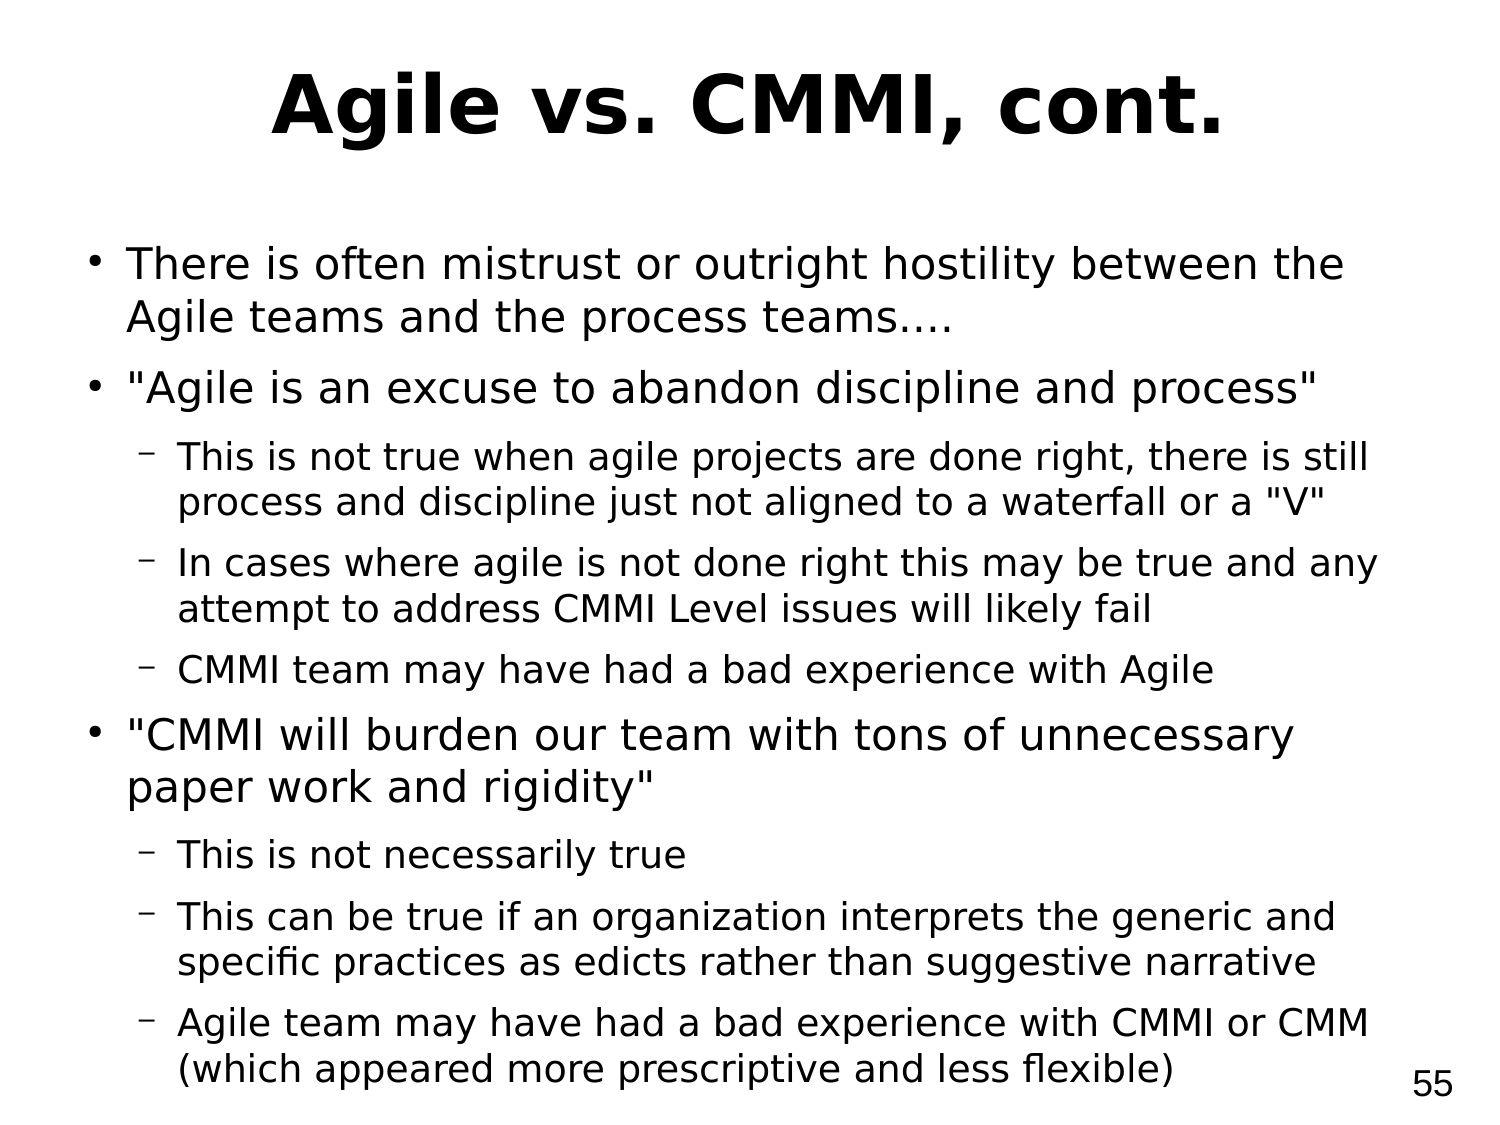

# Agile vs. CMMI, cont.
There is often mistrust or outright hostility between the Agile teams and the process teams....
"Agile is an excuse to abandon discipline and process"
This is not true when agile projects are done right, there is still process and discipline just not aligned to a waterfall or a "V"
In cases where agile is not done right this may be true and any attempt to address CMMI Level issues will likely fail
CMMI team may have had a bad experience with Agile
"CMMI will burden our team with tons of unnecessary paper work and rigidity"
This is not necessarily true
This can be true if an organization interprets the generic and specific practices as edicts rather than suggestive narrative
Agile team may have had a bad experience with CMMI or CMM (which appeared more prescriptive and less flexible)